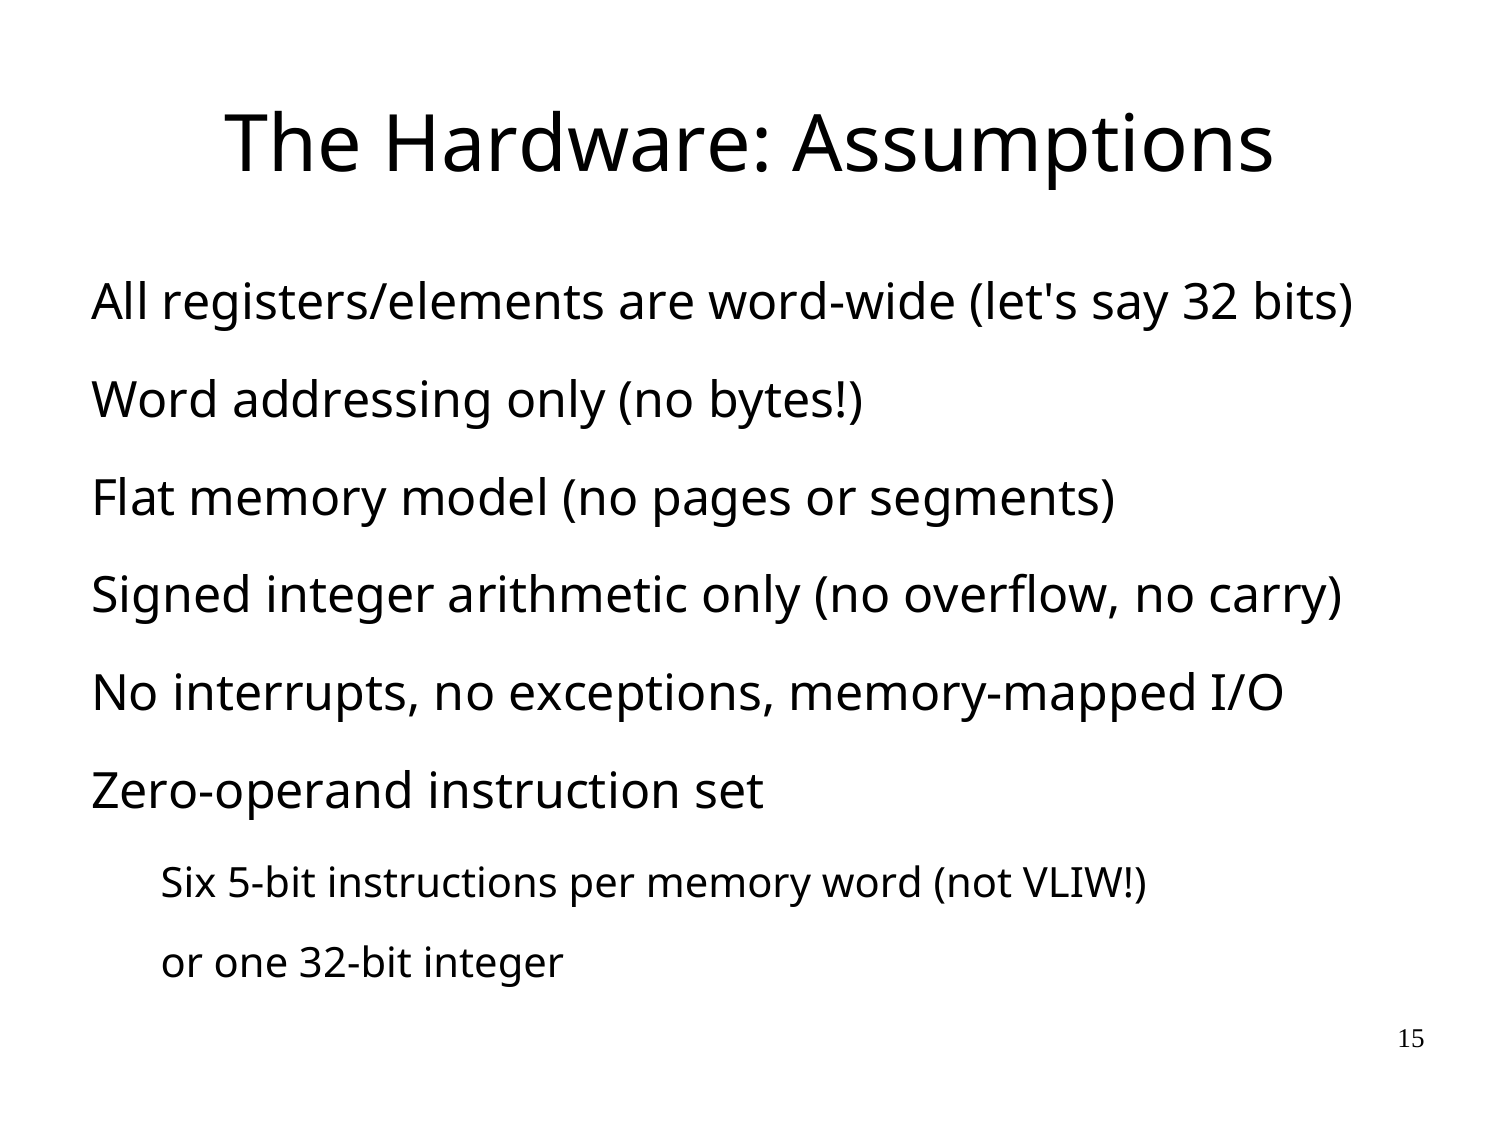

# The Hardware: Assumptions
All registers/elements are word-wide (let's say 32 bits)
Word addressing only (no bytes!)
Flat memory model (no pages or segments)
Signed integer arithmetic only (no overflow, no carry)
No interrupts, no exceptions, memory-mapped I/O
Zero-operand instruction set
Six 5-bit instructions per memory word (not VLIW!)
or one 32-bit integer
15